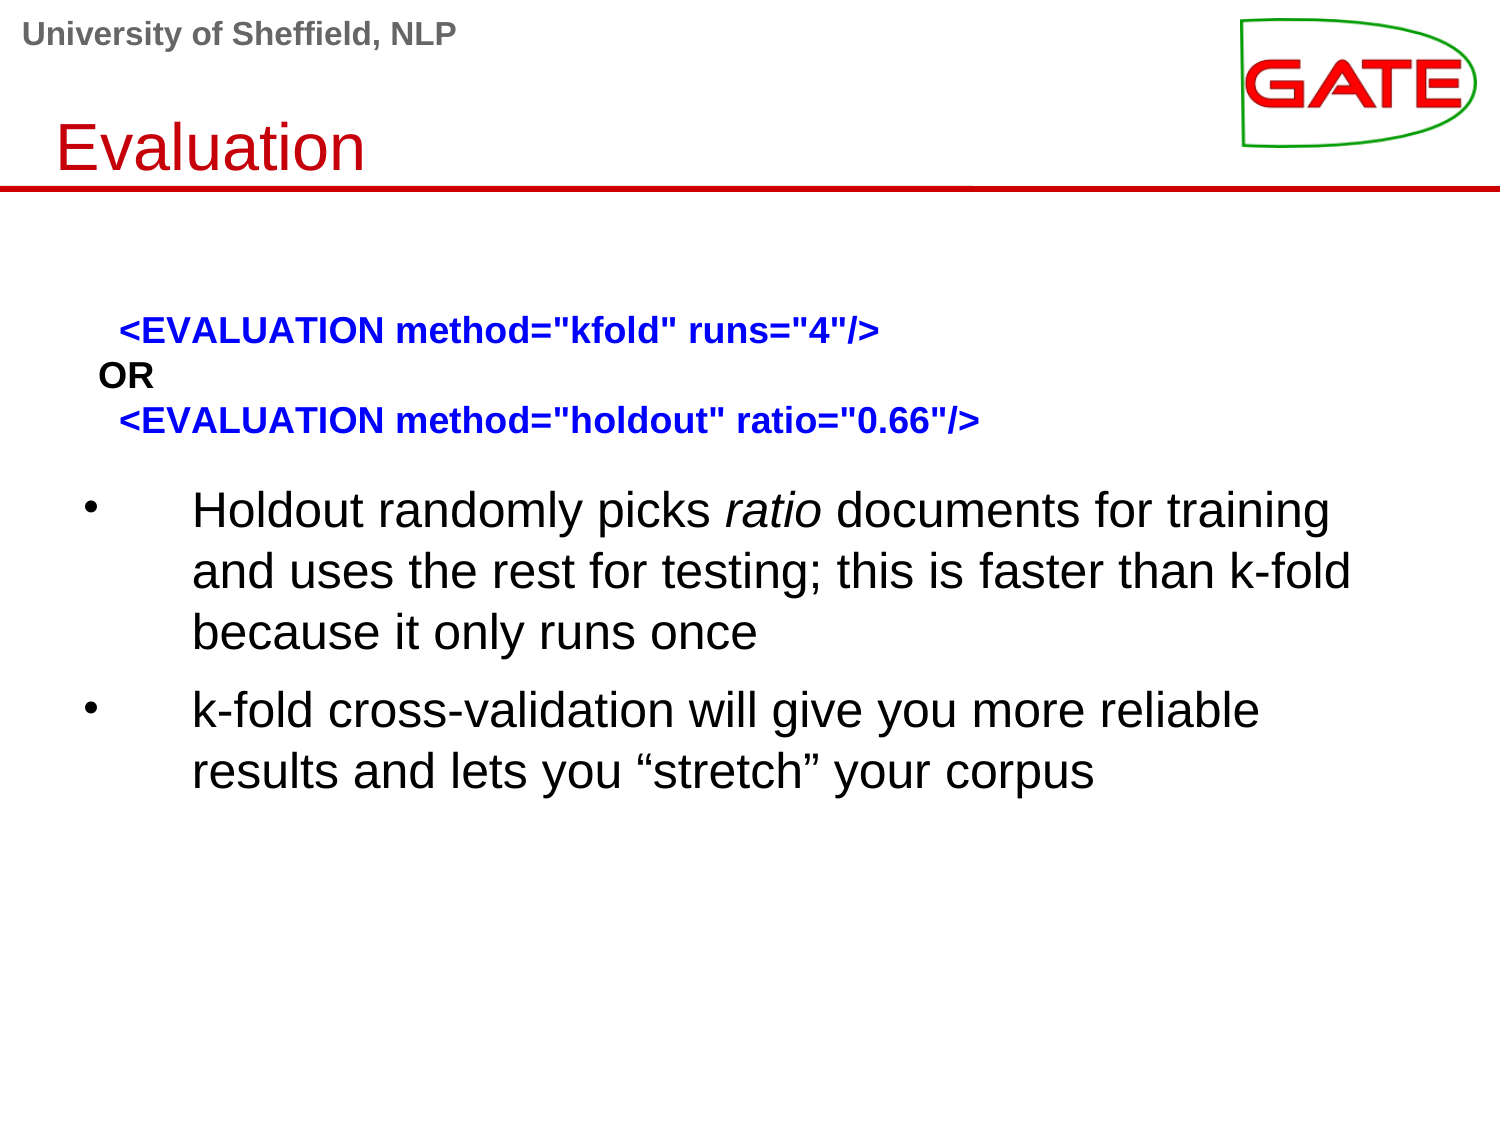

# Evaluation
 <EVALUATION method="kfold" runs="4"/>
OR
 <EVALUATION method="holdout" ratio="0.66"/>
Holdout randomly picks ratio documents for training and uses the rest for testing; this is faster than k-fold because it only runs once
k-fold cross-validation will give you more reliable results and lets you “stretch” your corpus